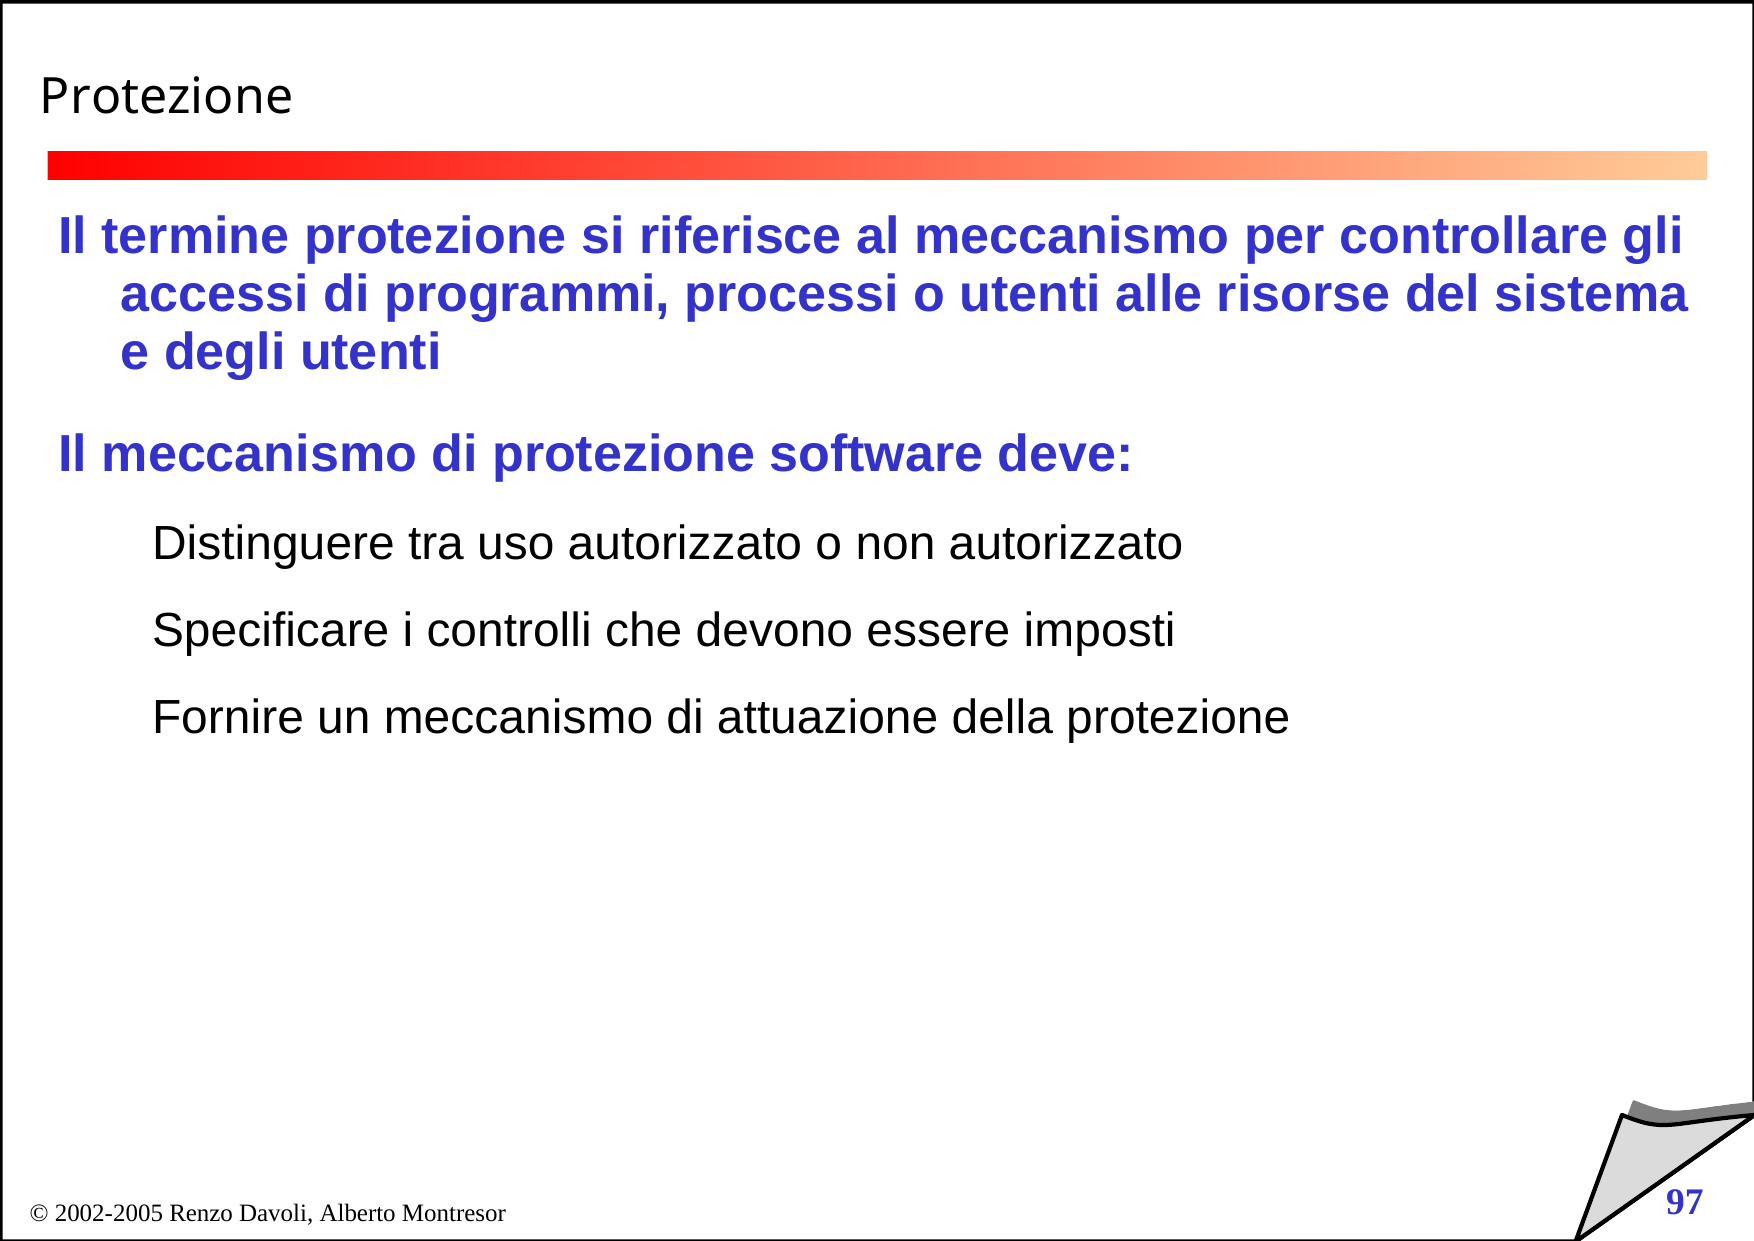

# Protezione
Il termine protezione si riferisce al meccanismo per controllare gli accessi di programmi, processi o utenti alle risorse del sistema e degli utenti
Il meccanismo di protezione software deve:
Distinguere tra uso autorizzato o non autorizzato
Specificare i controlli che devono essere imposti
Fornire un meccanismo di attuazione della protezione